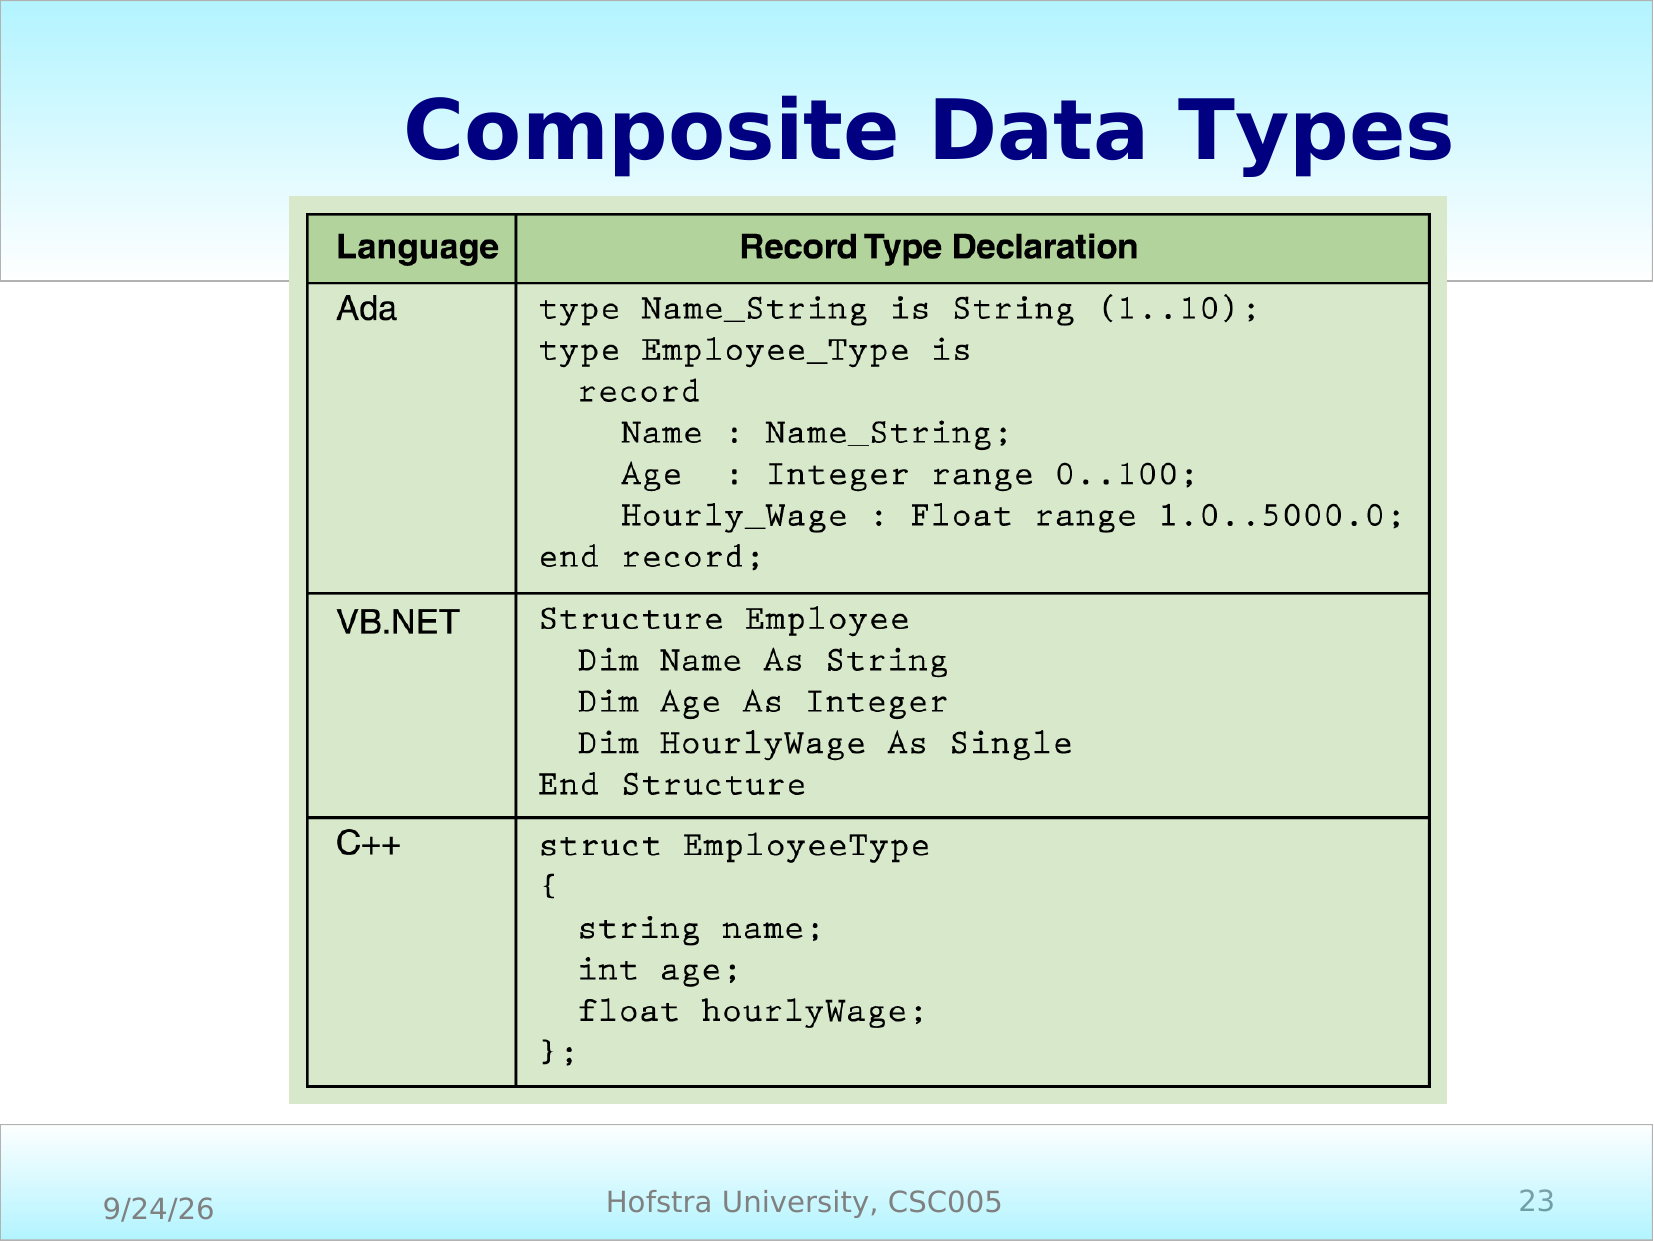

# Composite Data Types
23
Hofstra University, CSC005